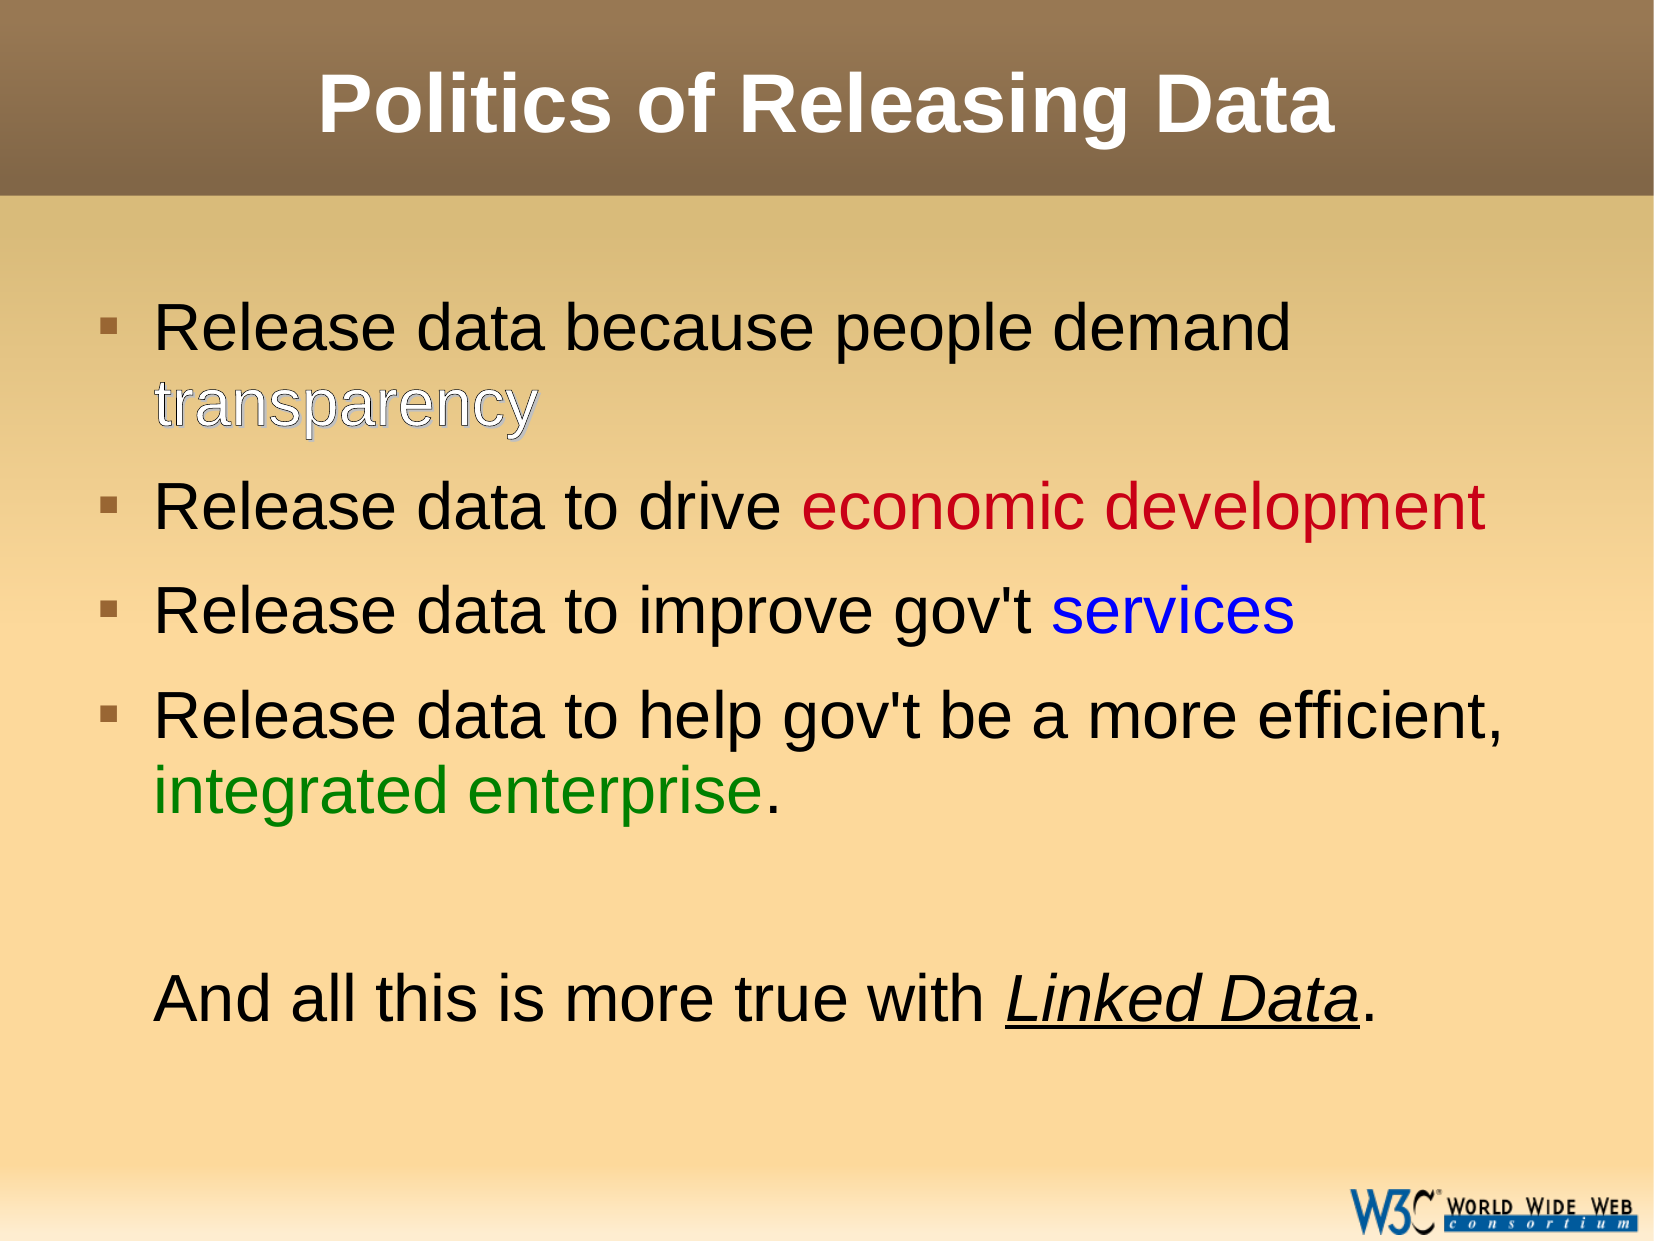

# Politics of Releasing Data
Release data because people demand transparency
Release data to drive economic development
Release data to improve gov't services
Release data to help gov't be a more efficient, integrated enterprise.
And all this is more true with Linked Data.